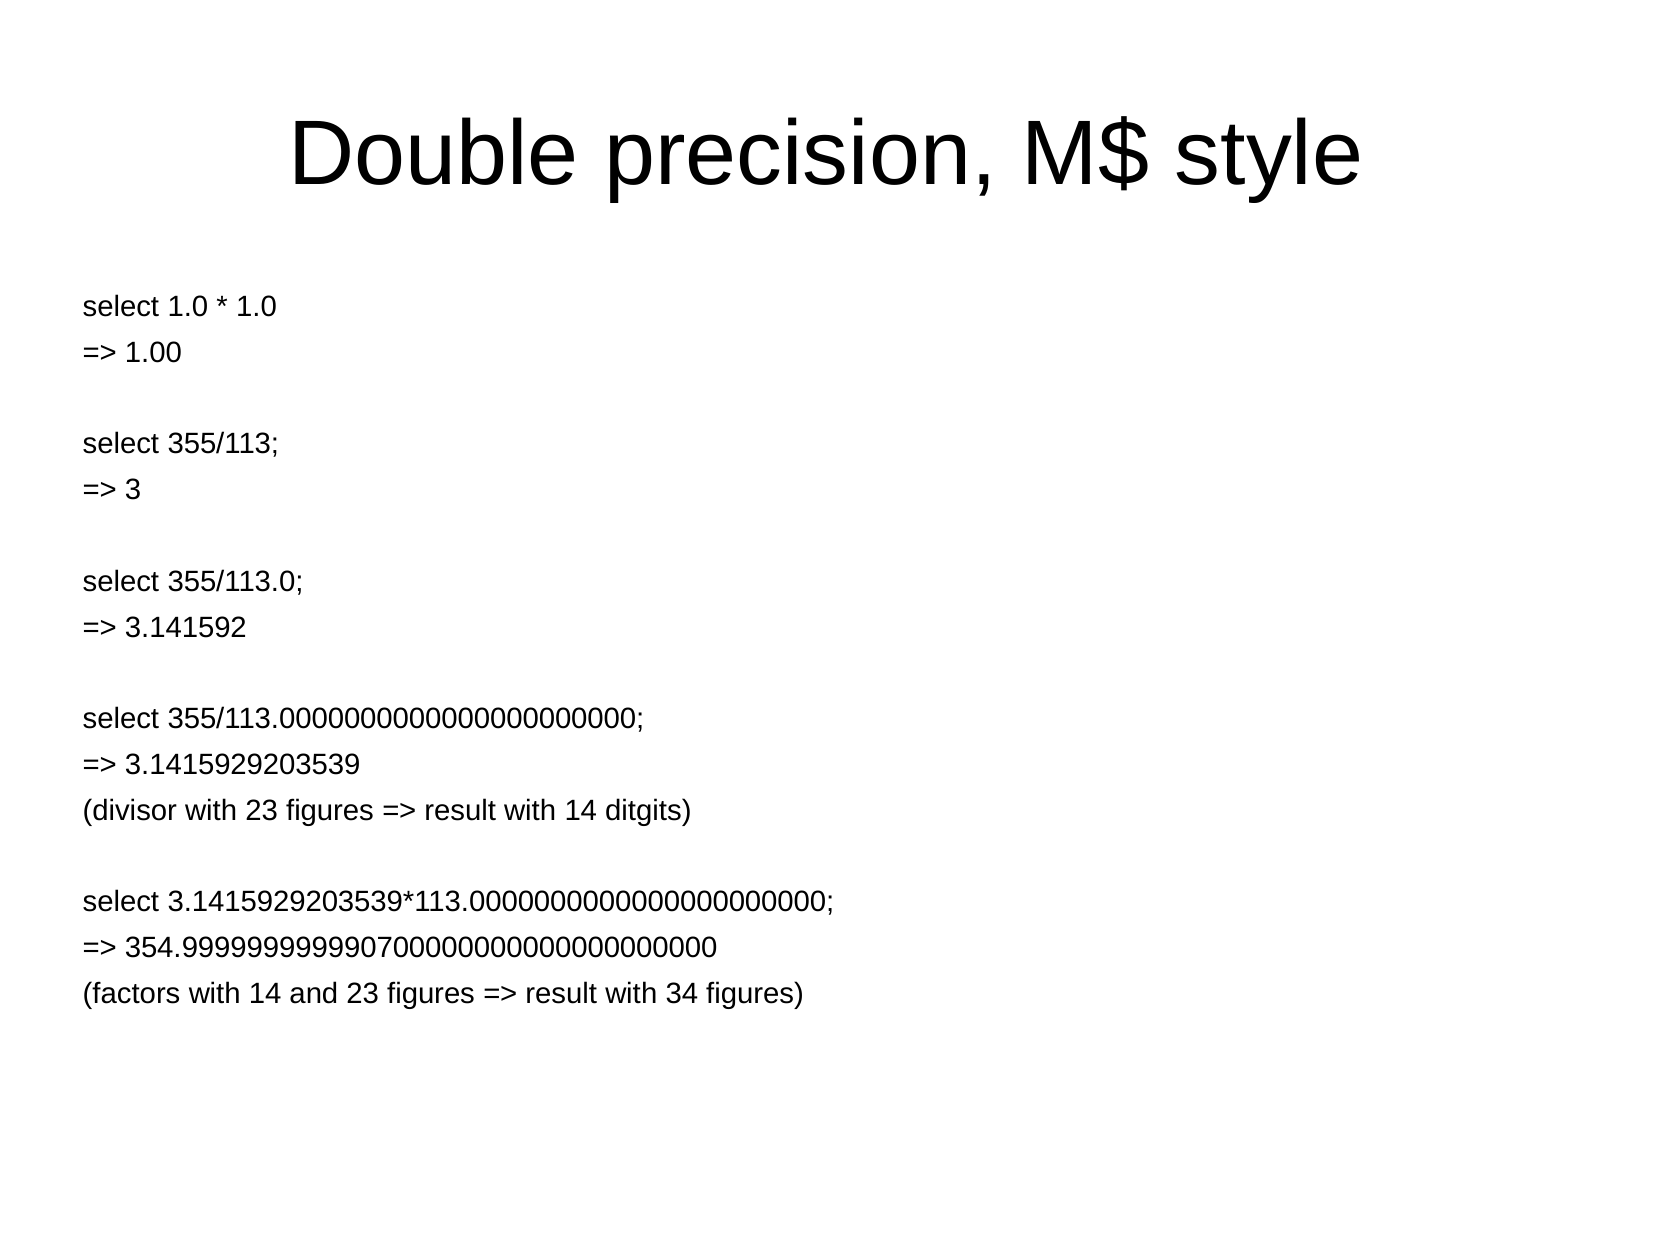

# Double precision, M$ style
select 1.0 * 1.0
=> 1.00
select 355/113;
=> 3
select 355/113.0;
=> 3.141592
select 355/113.0000000000000000000000;
=> 3.1415929203539
(divisor with 23 figures => result with 14 ditgits)
select 3.1415929203539*113.0000000000000000000000;
=> 354.999999999990700000000000000000000
(factors with 14 and 23 figures => result with 34 figures)